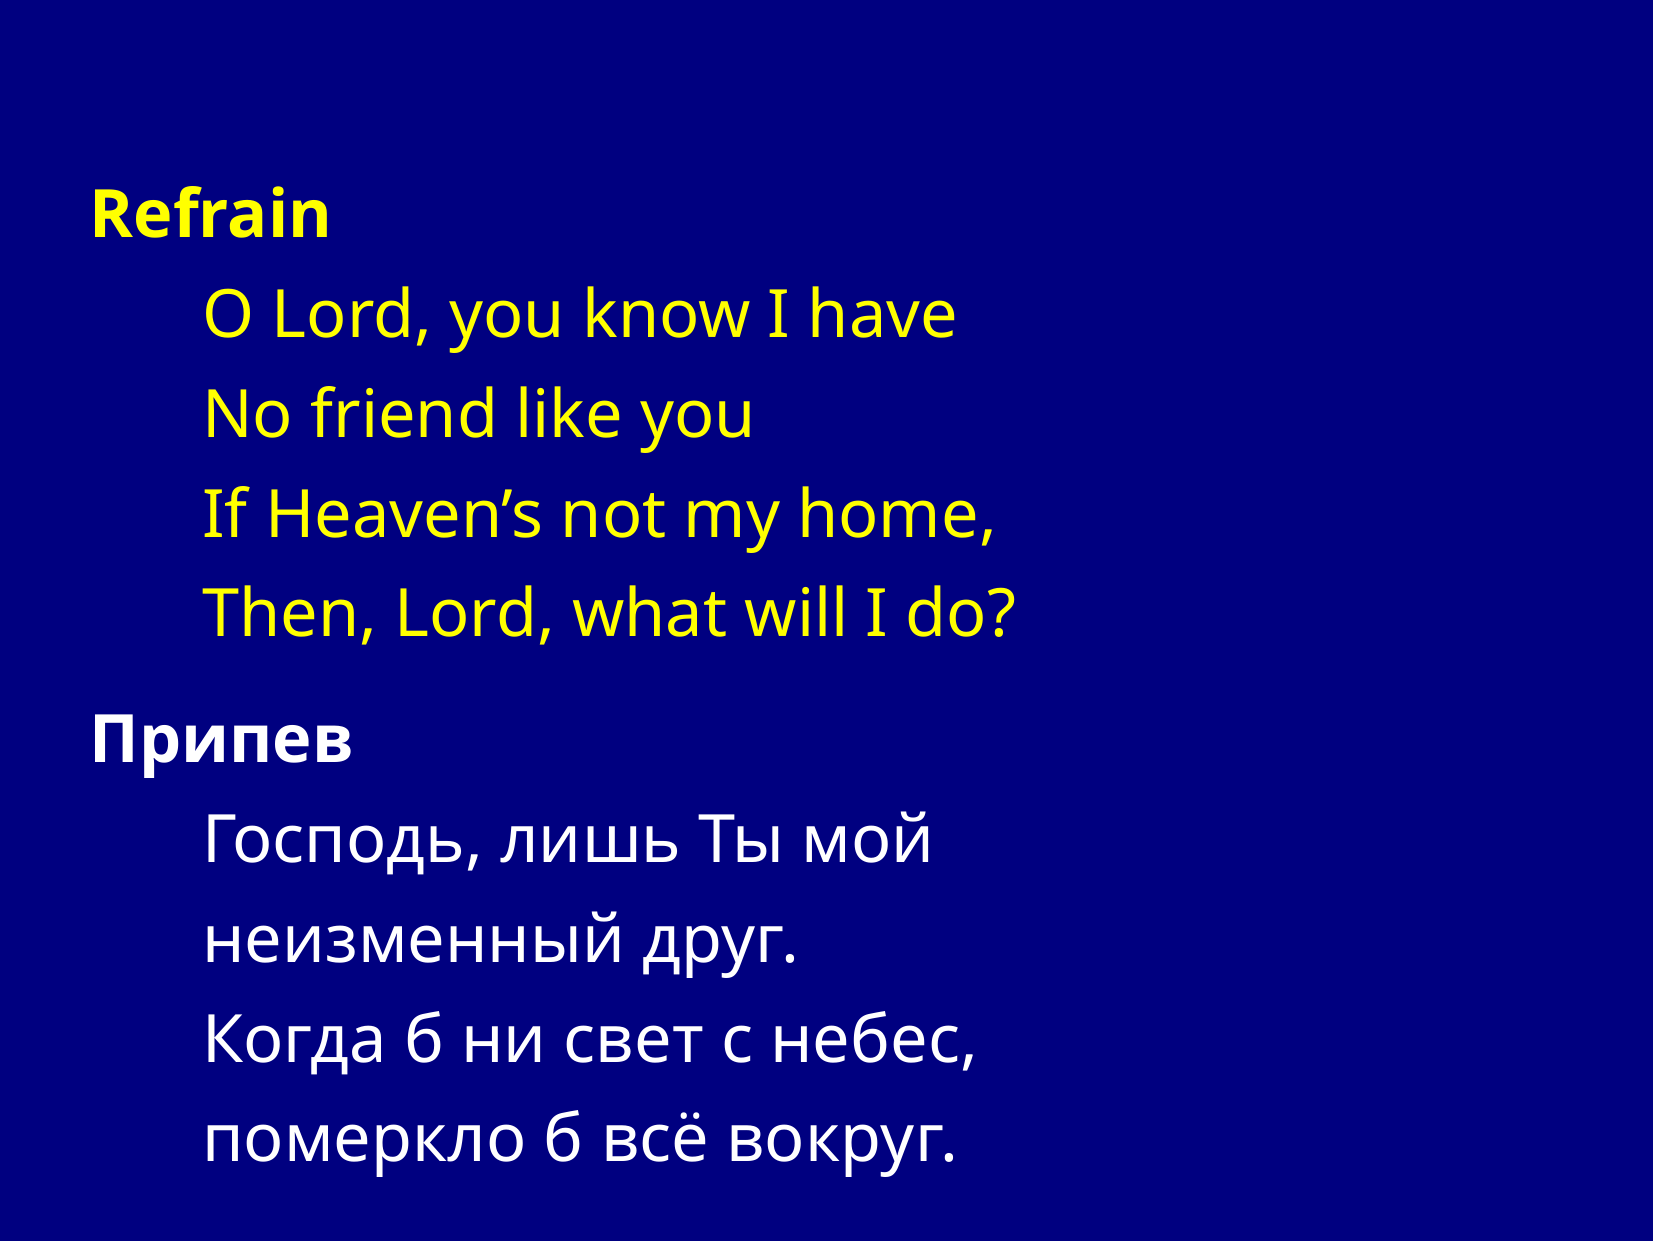

Refrain
	O Lord, you know I have
	No friend like you
	If Heaven’s not my home,
	Then, Lord, what will I do?
Припев
	Господь, лишь Ты мой
	неизменный друг.
	Когда б ни свет с небес,
	померкло б всё вокруг.